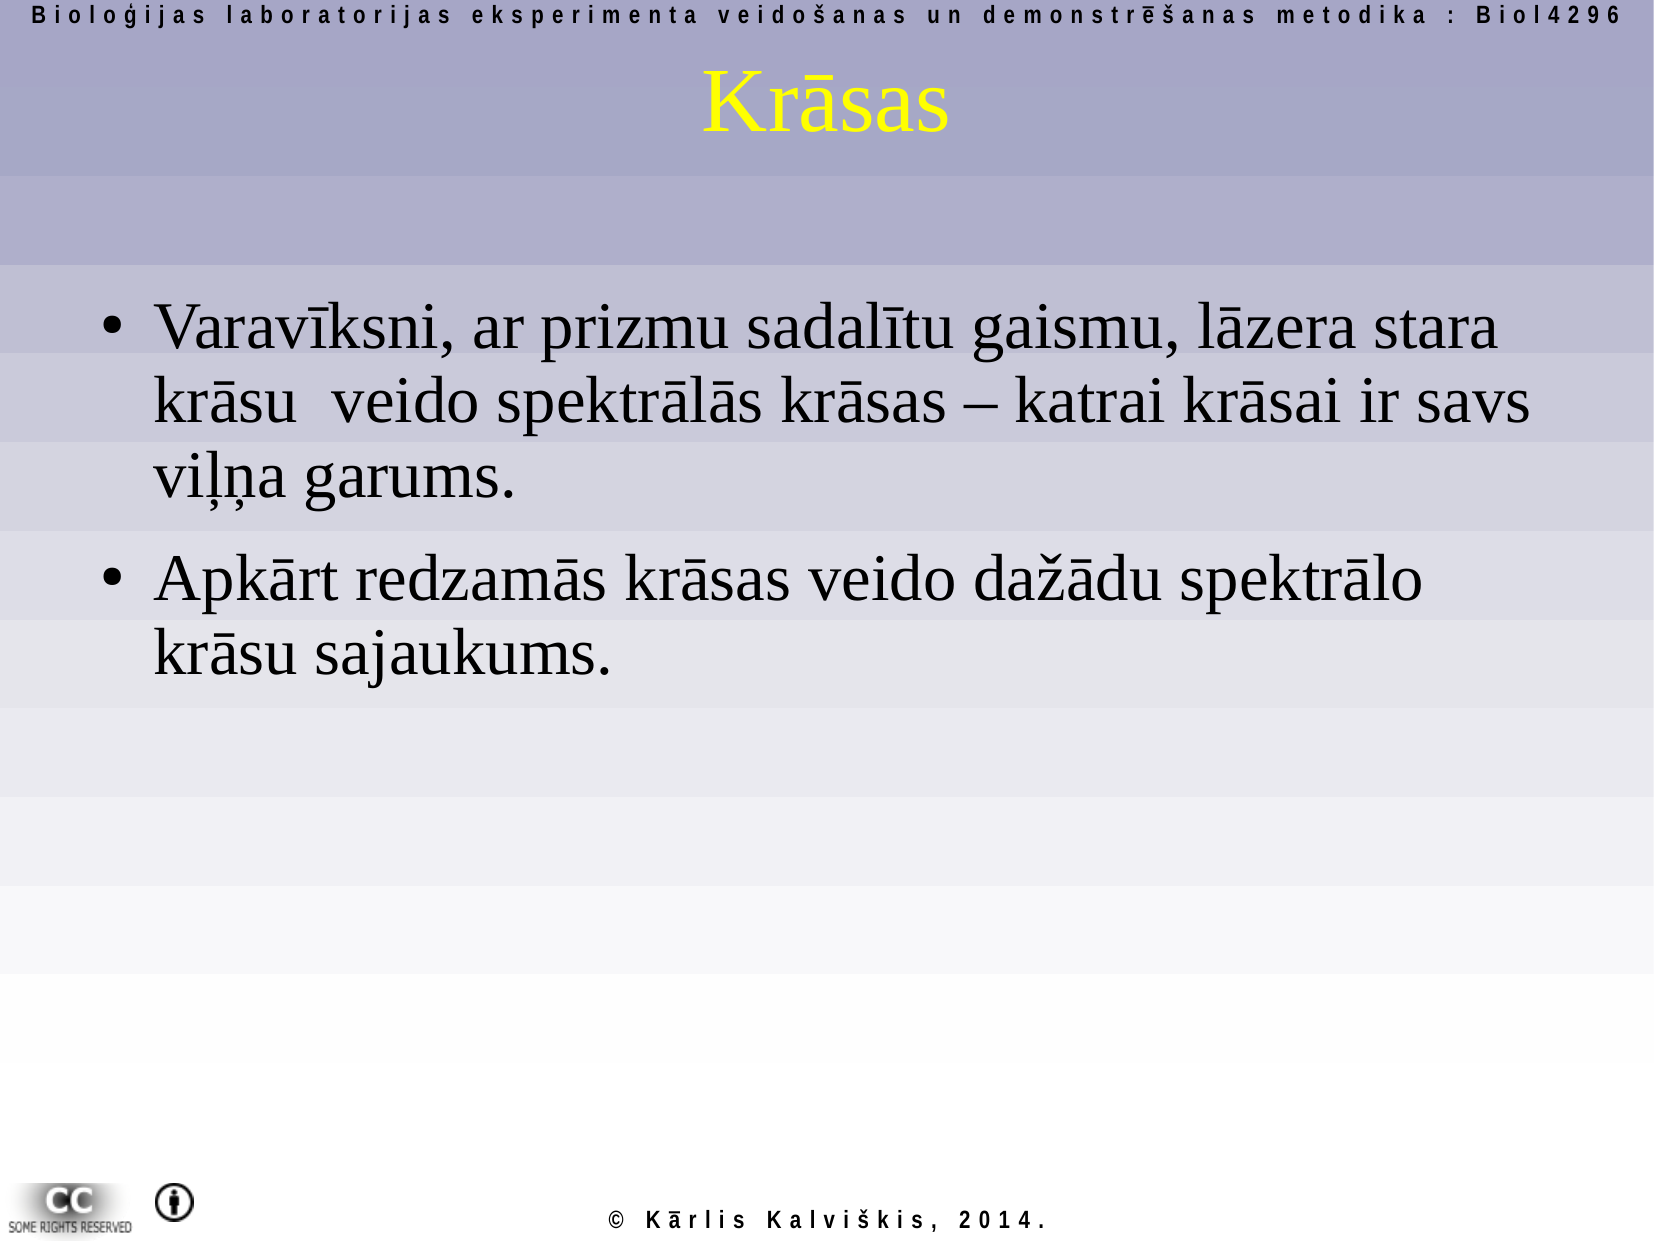

# Krāsas
Varavīksni, ar prizmu sadalītu gaismu, lāzera stara krāsu veido spektrālās krāsas – katrai krāsai ir savs viļņa garums.
Apkārt redzamās krāsas veido dažādu spektrālo krāsu sajaukums.